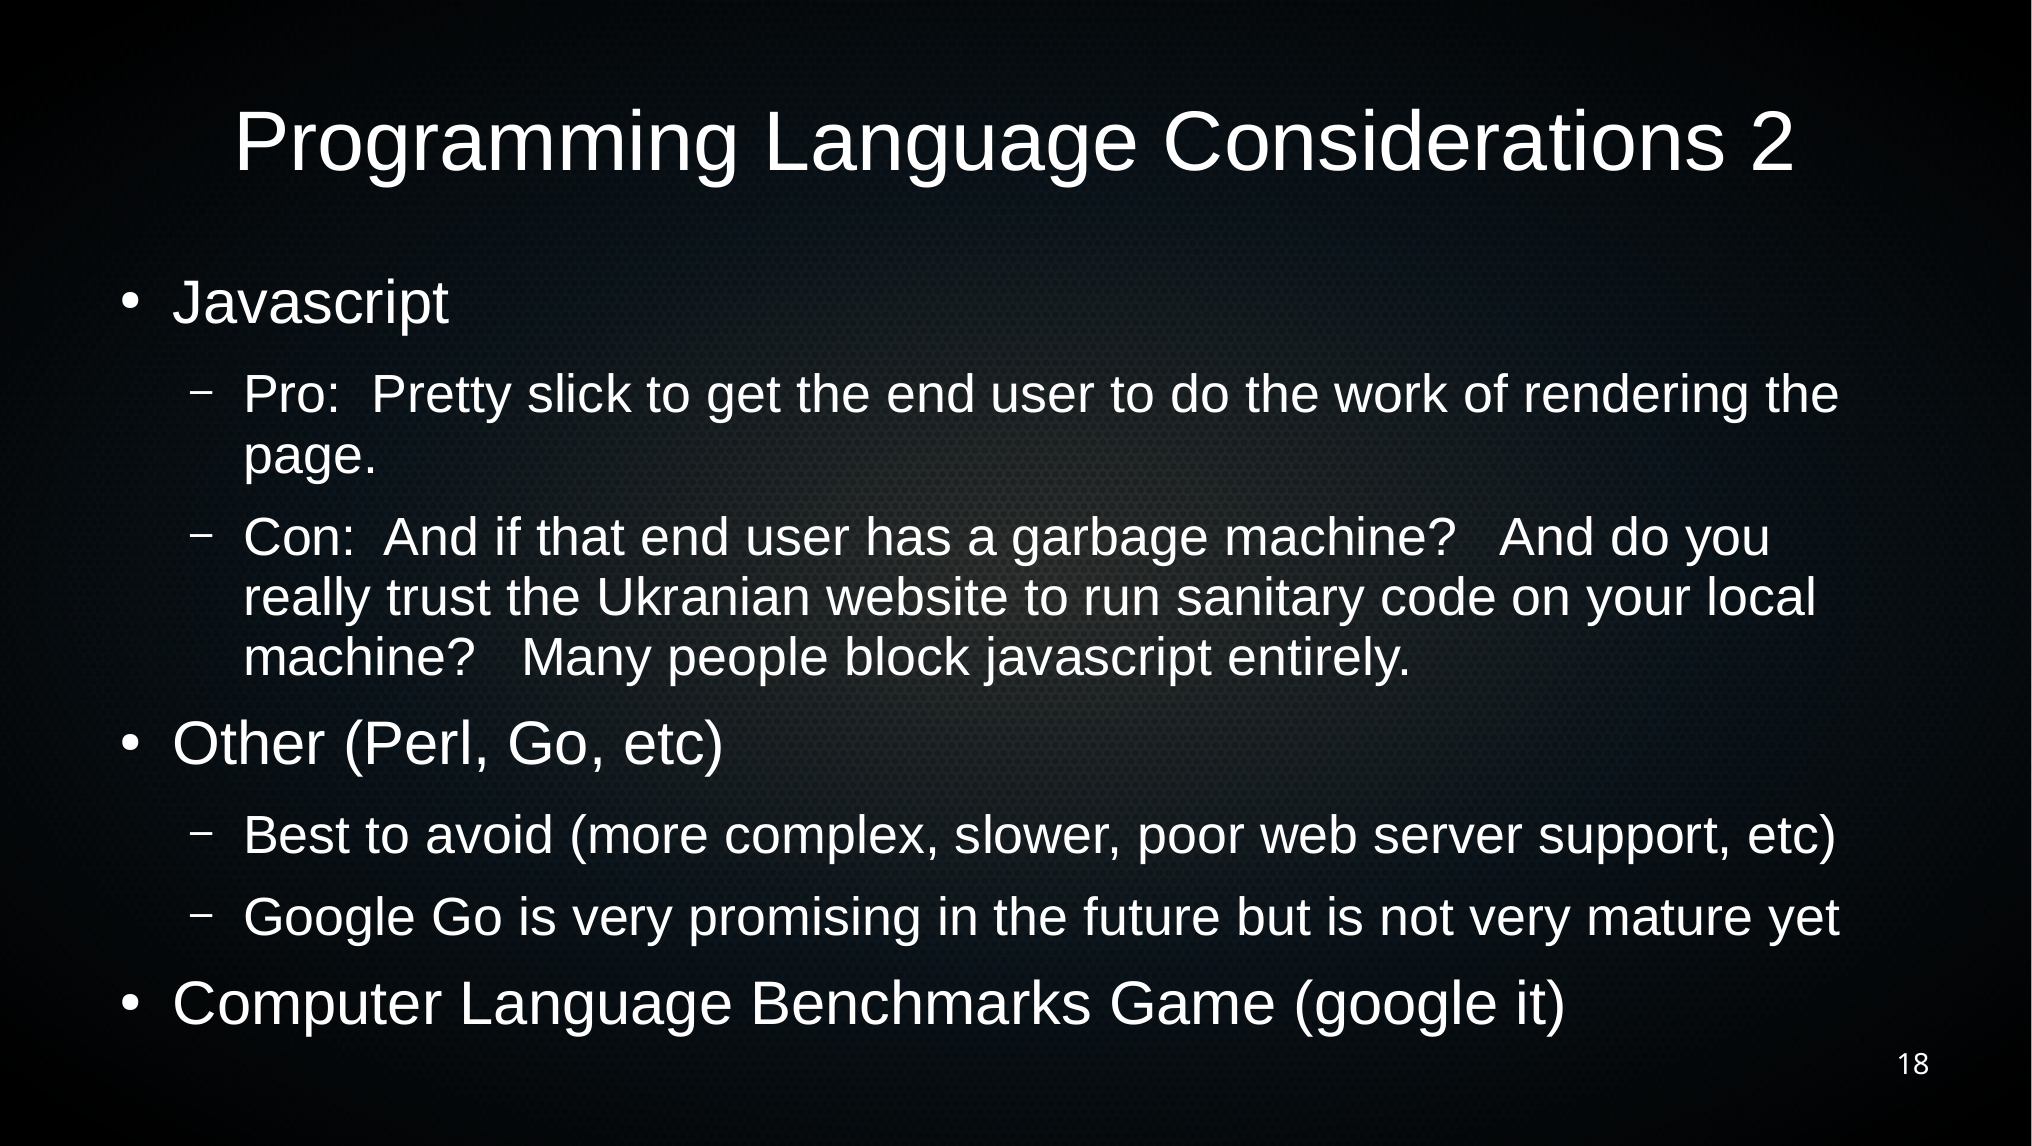

# Programming Language Considerations 2
Javascript
Pro: Pretty slick to get the end user to do the work of rendering the page.
Con: And if that end user has a garbage machine? And do you really trust the Ukranian website to run sanitary code on your local machine? Many people block javascript entirely.
Other (Perl, Go, etc)
Best to avoid (more complex, slower, poor web server support, etc)
Google Go is very promising in the future but is not very mature yet
Computer Language Benchmarks Game (google it)
18